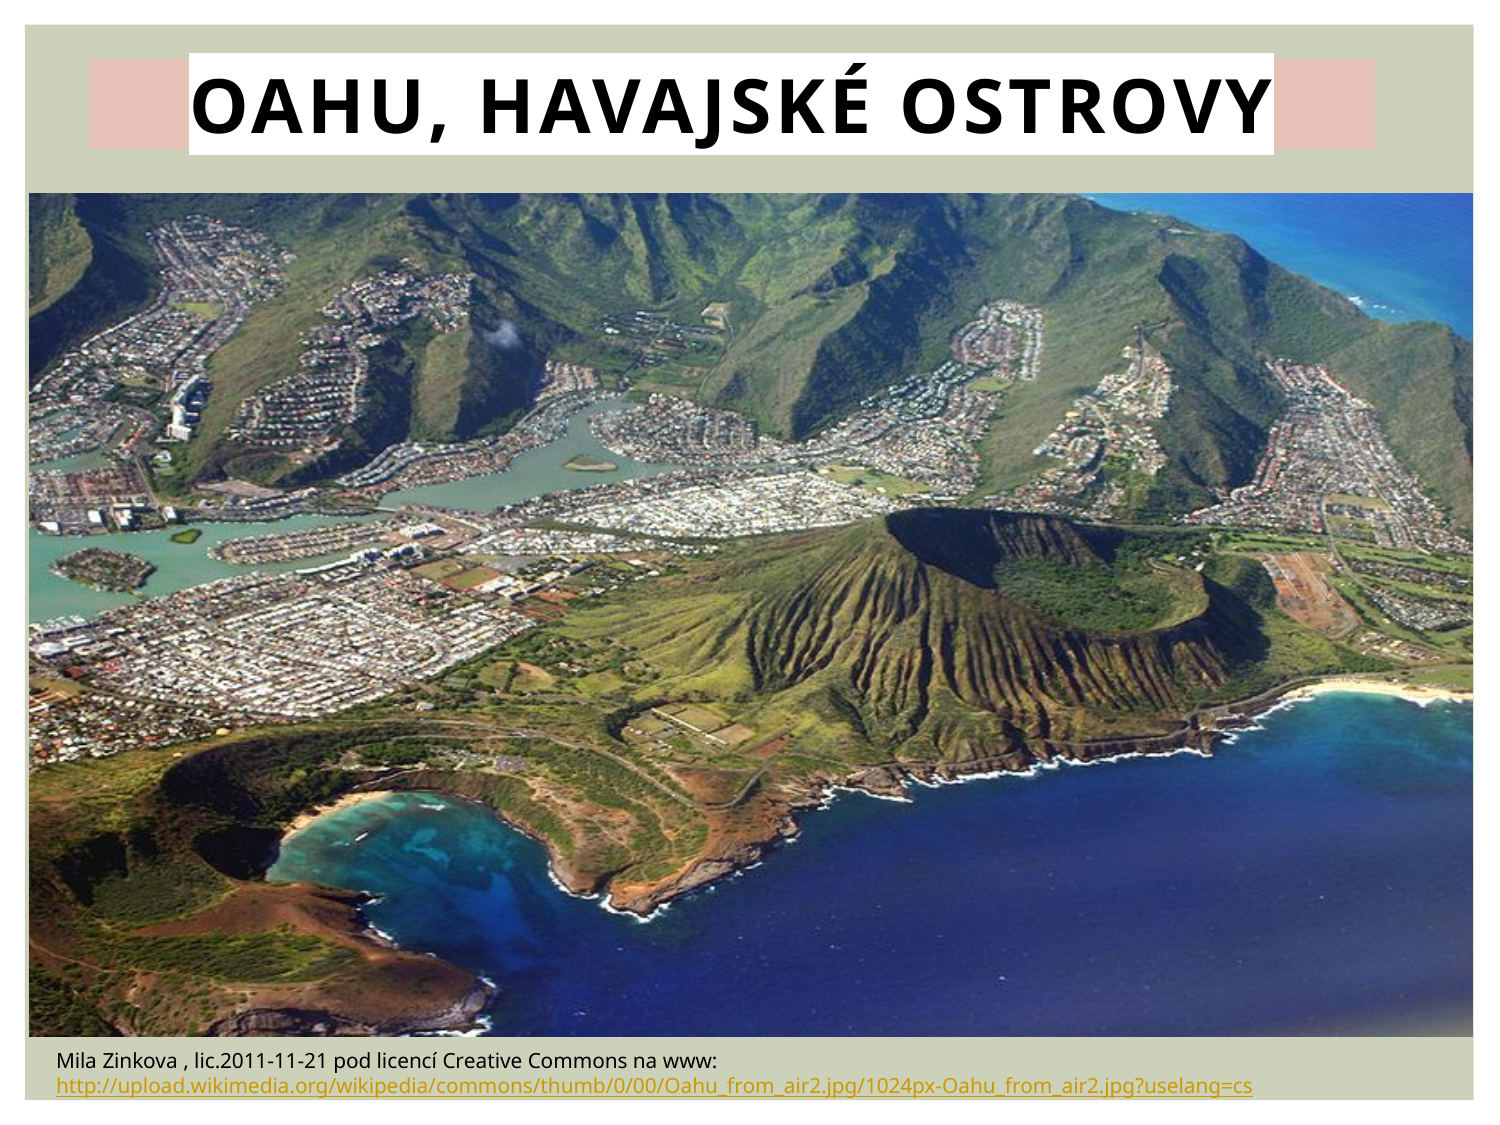

# Oahu, Havajské ostrovy
Mila Zinkova , lic.2011-11-21 pod licencí Creative Commons na www:
http://upload.wikimedia.org/wikipedia/commons/thumb/0/00/Oahu_from_air2.jpg/1024px-Oahu_from_air2.jpg?uselang=cs